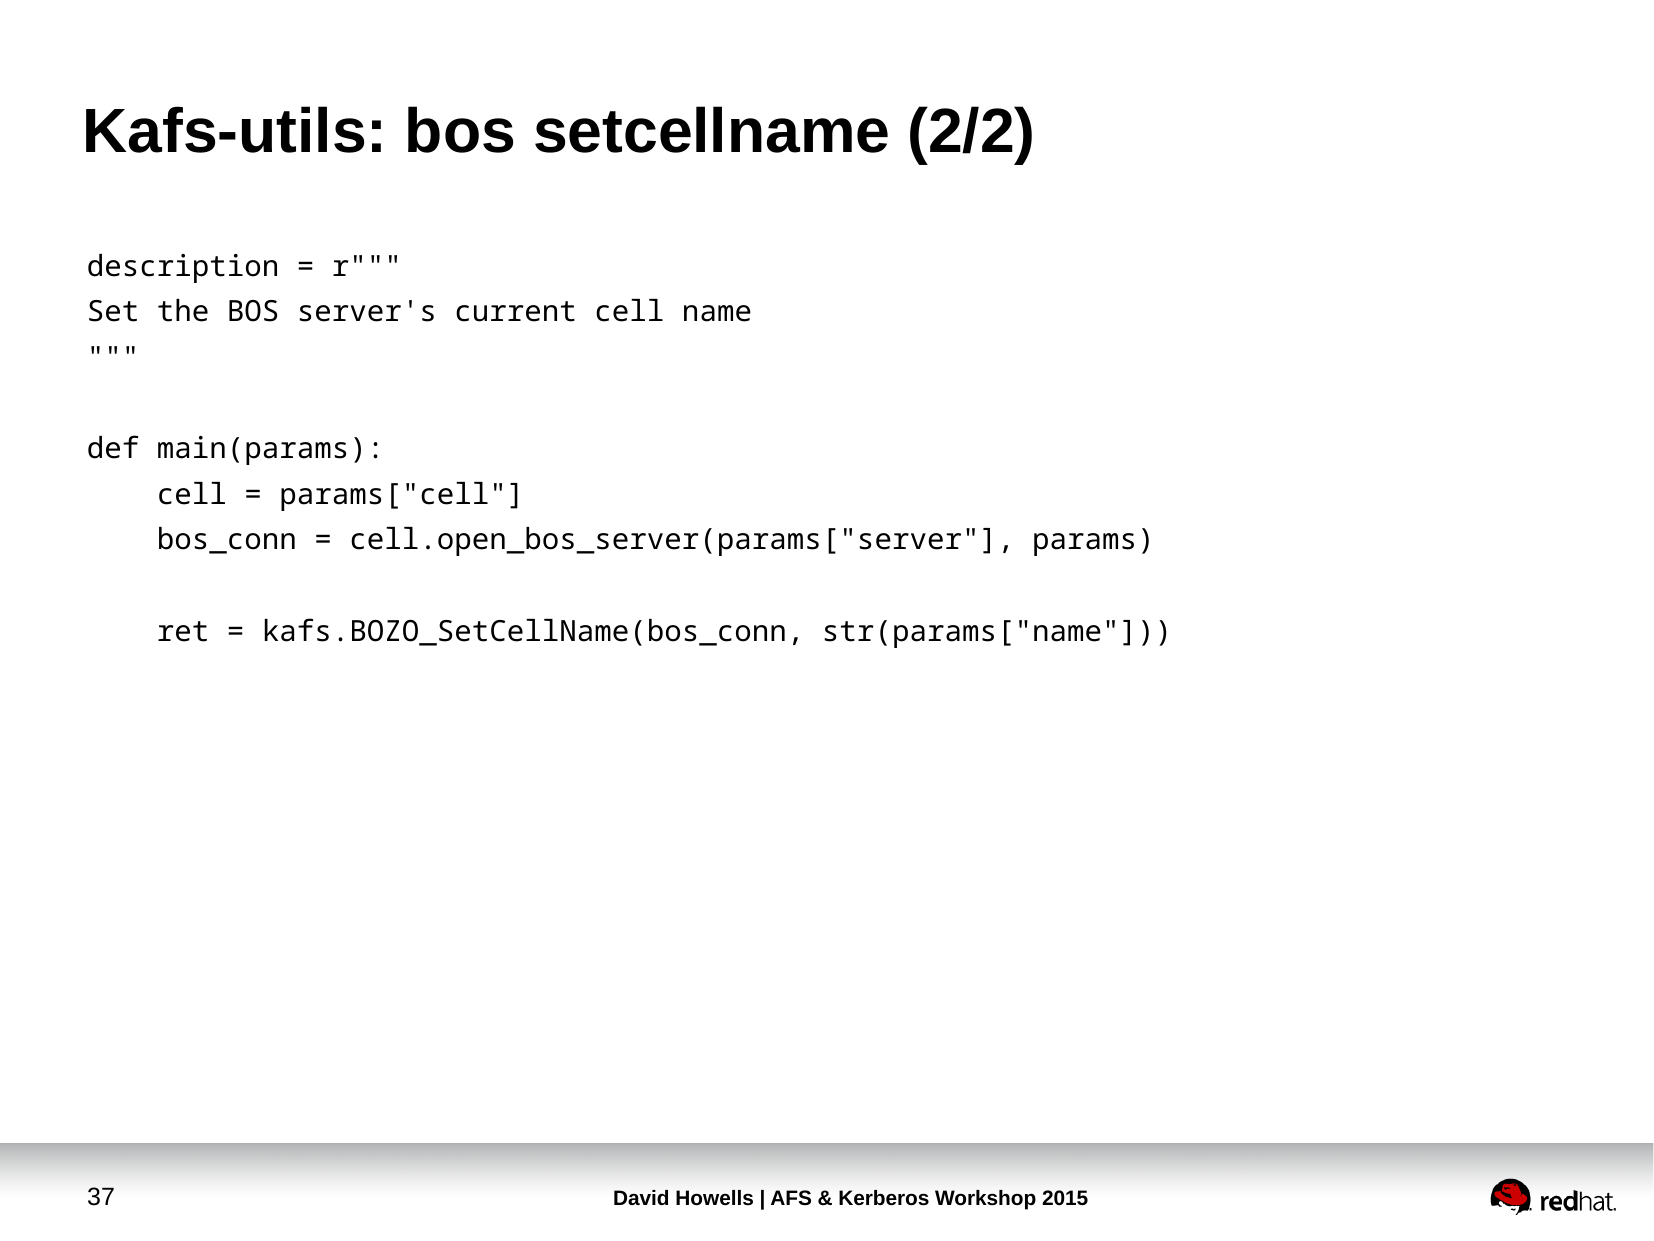

# Kafs-utils: bos setcellname (2/2)
description = r"""
Set the BOS server's current cell name
"""
def main(params):
 cell = params["cell"]
 bos_conn = cell.open_bos_server(params["server"], params)
 ret = kafs.BOZO_SetCellName(bos_conn, str(params["name"]))